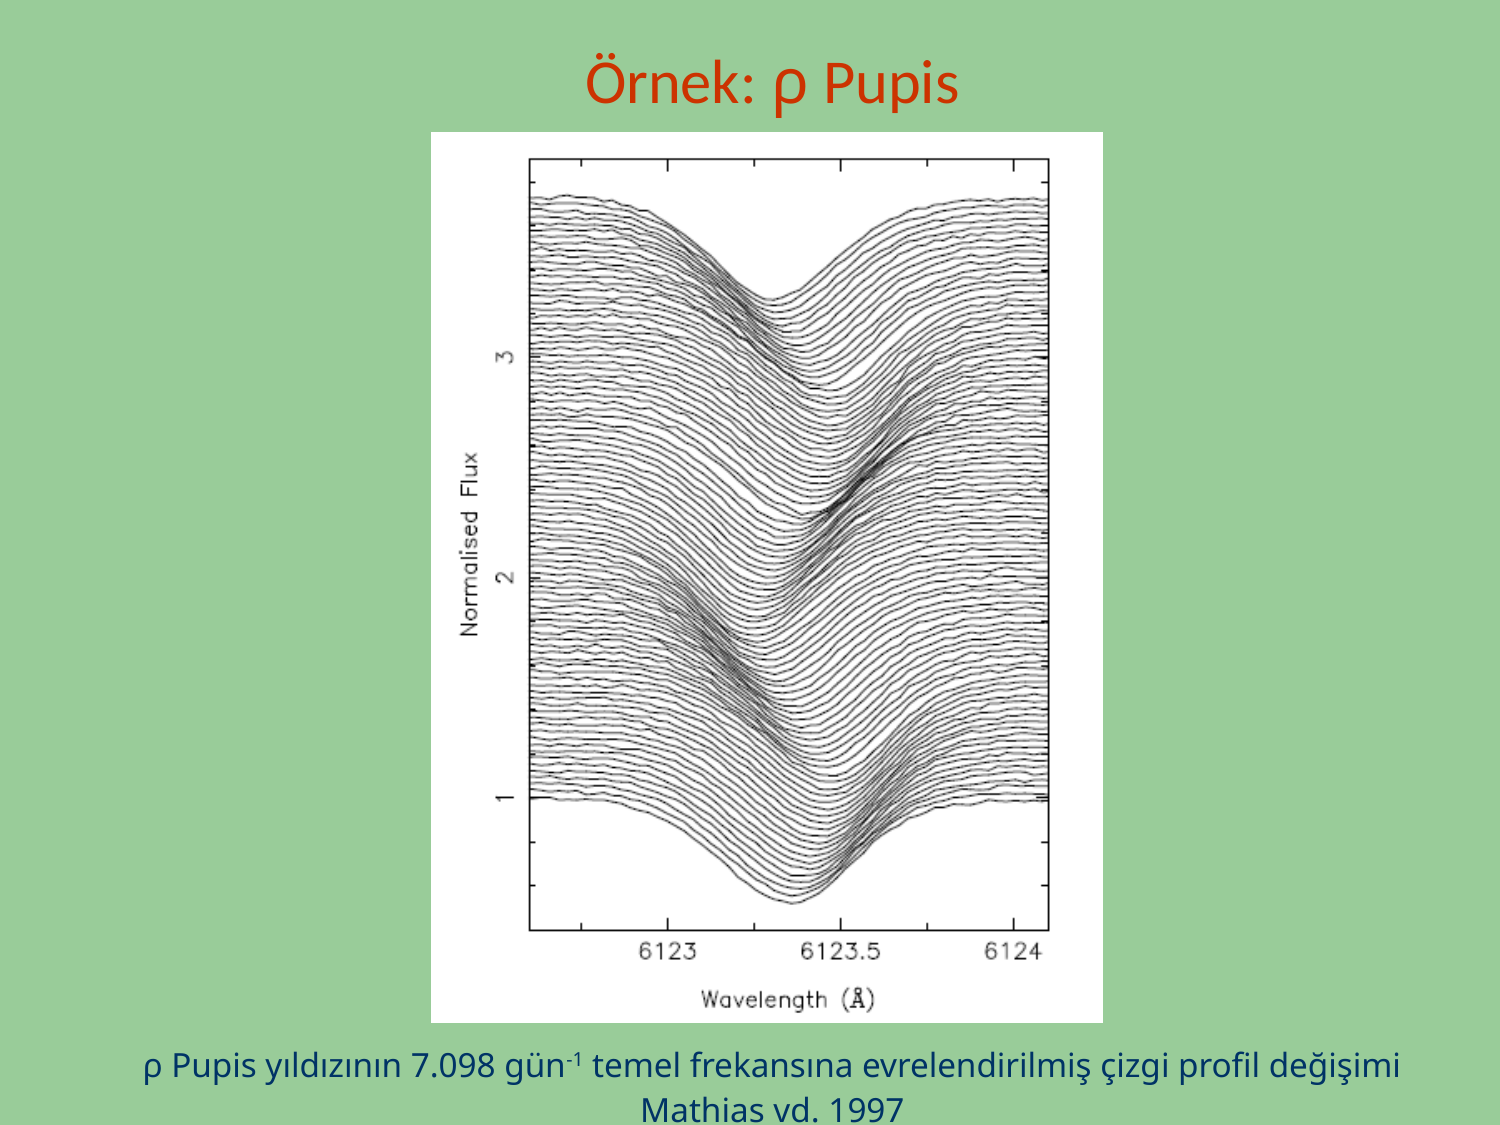

# Örnek: ρ Pupis
ρ Pupis yıldızının 7.098 gün-1 temel frekansına evrelendirilmiş çizgi profil değişimi
Mathias vd. 1997